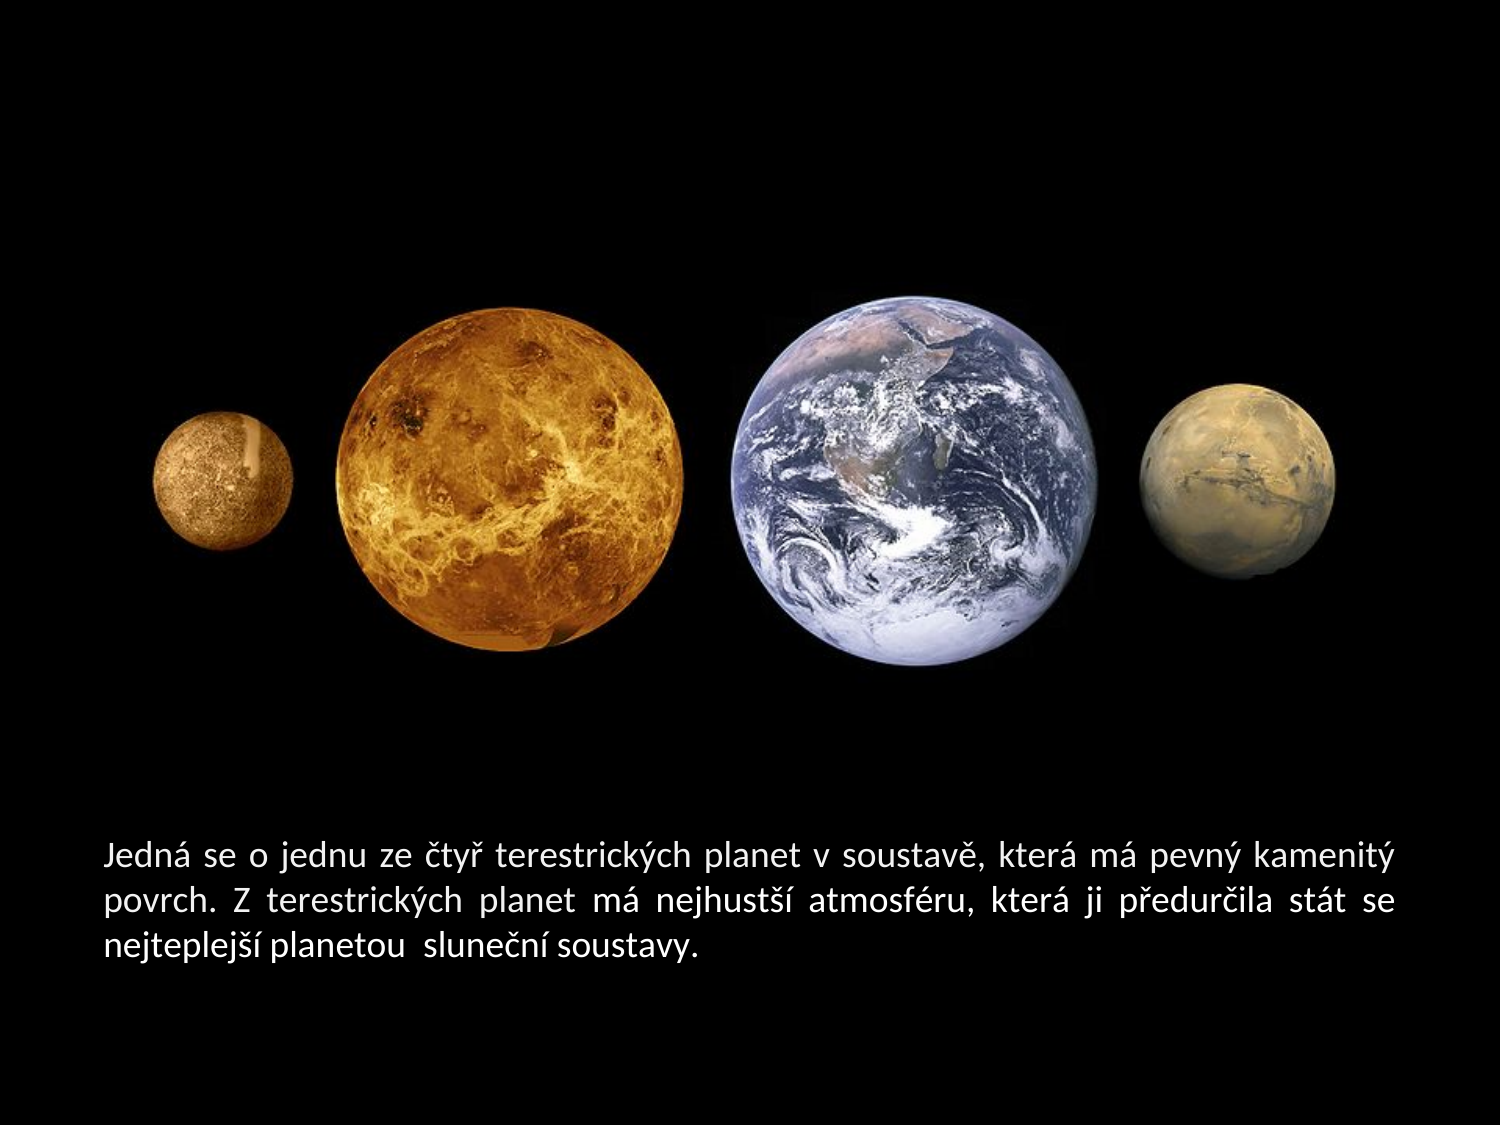

Jedná se o jednu ze čtyř terestrických planet v soustavě, která má pevný kamenitý povrch. Z terestrických planet má nejhustší atmosféru, která ji předurčila stát se nejteplejší planetou sluneční soustavy.